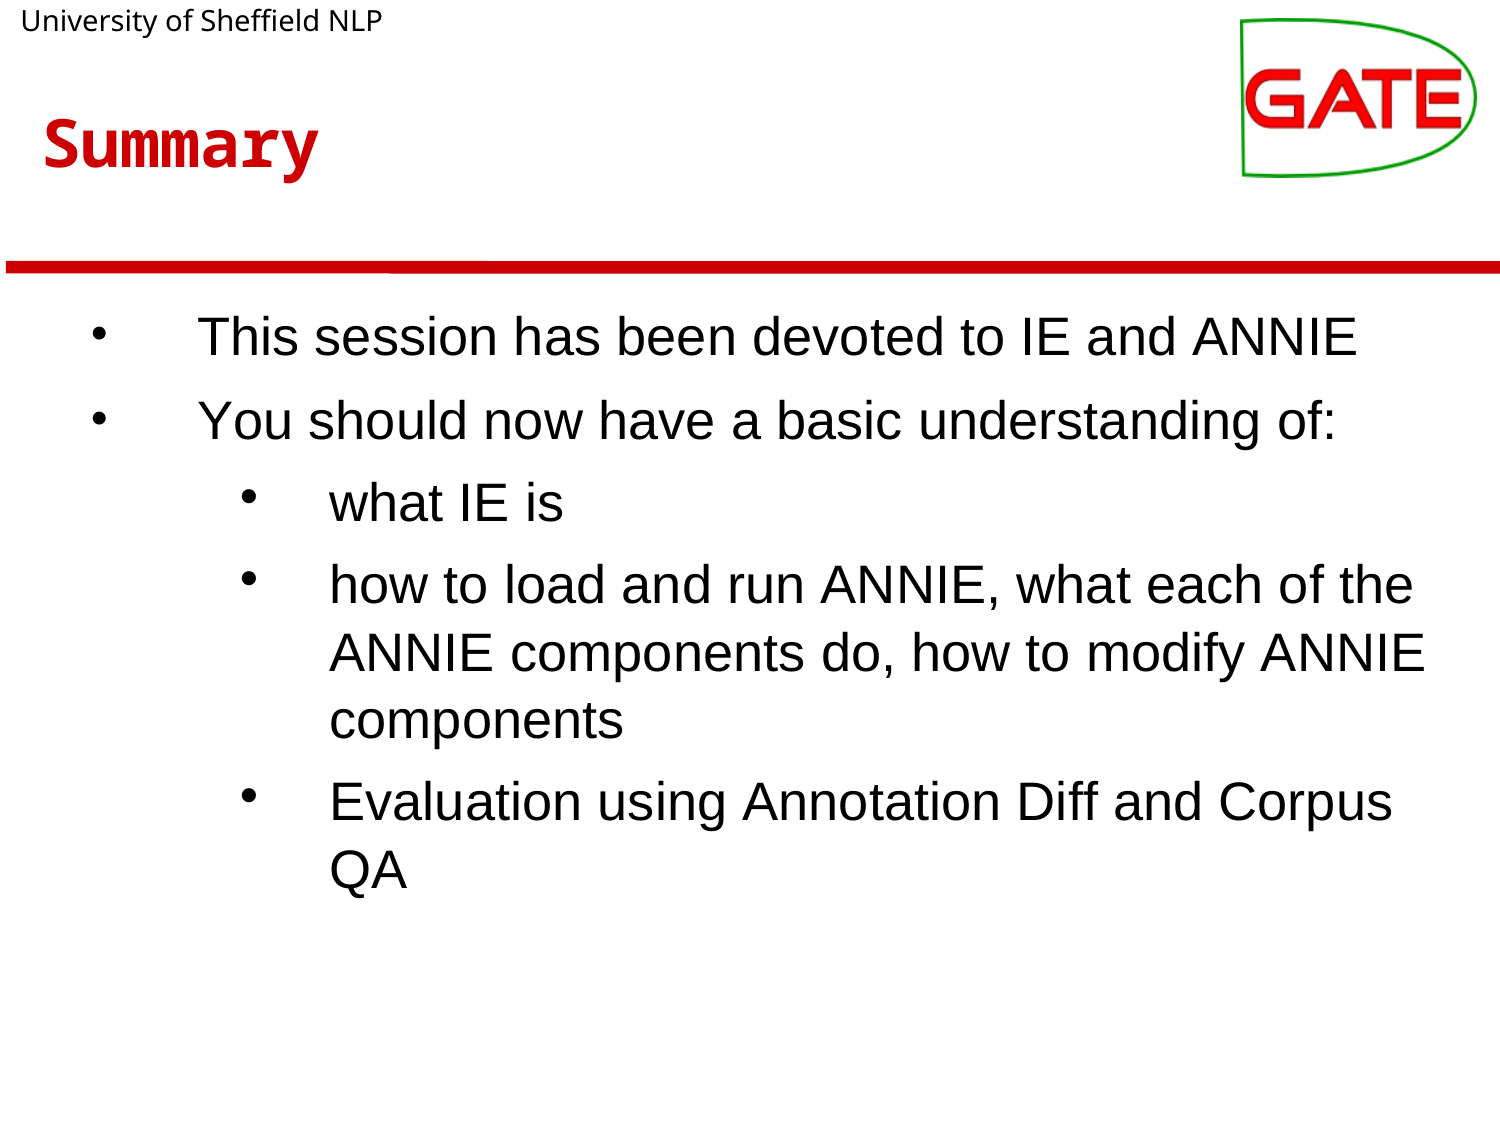

Summary
This session has been devoted to IE and ANNIE
You should now have a basic understanding of:
what IE is
how to load and run ANNIE, what each of the ANNIE components do, how to modify ANNIE components
Evaluation using Annotation Diff and Corpus QA